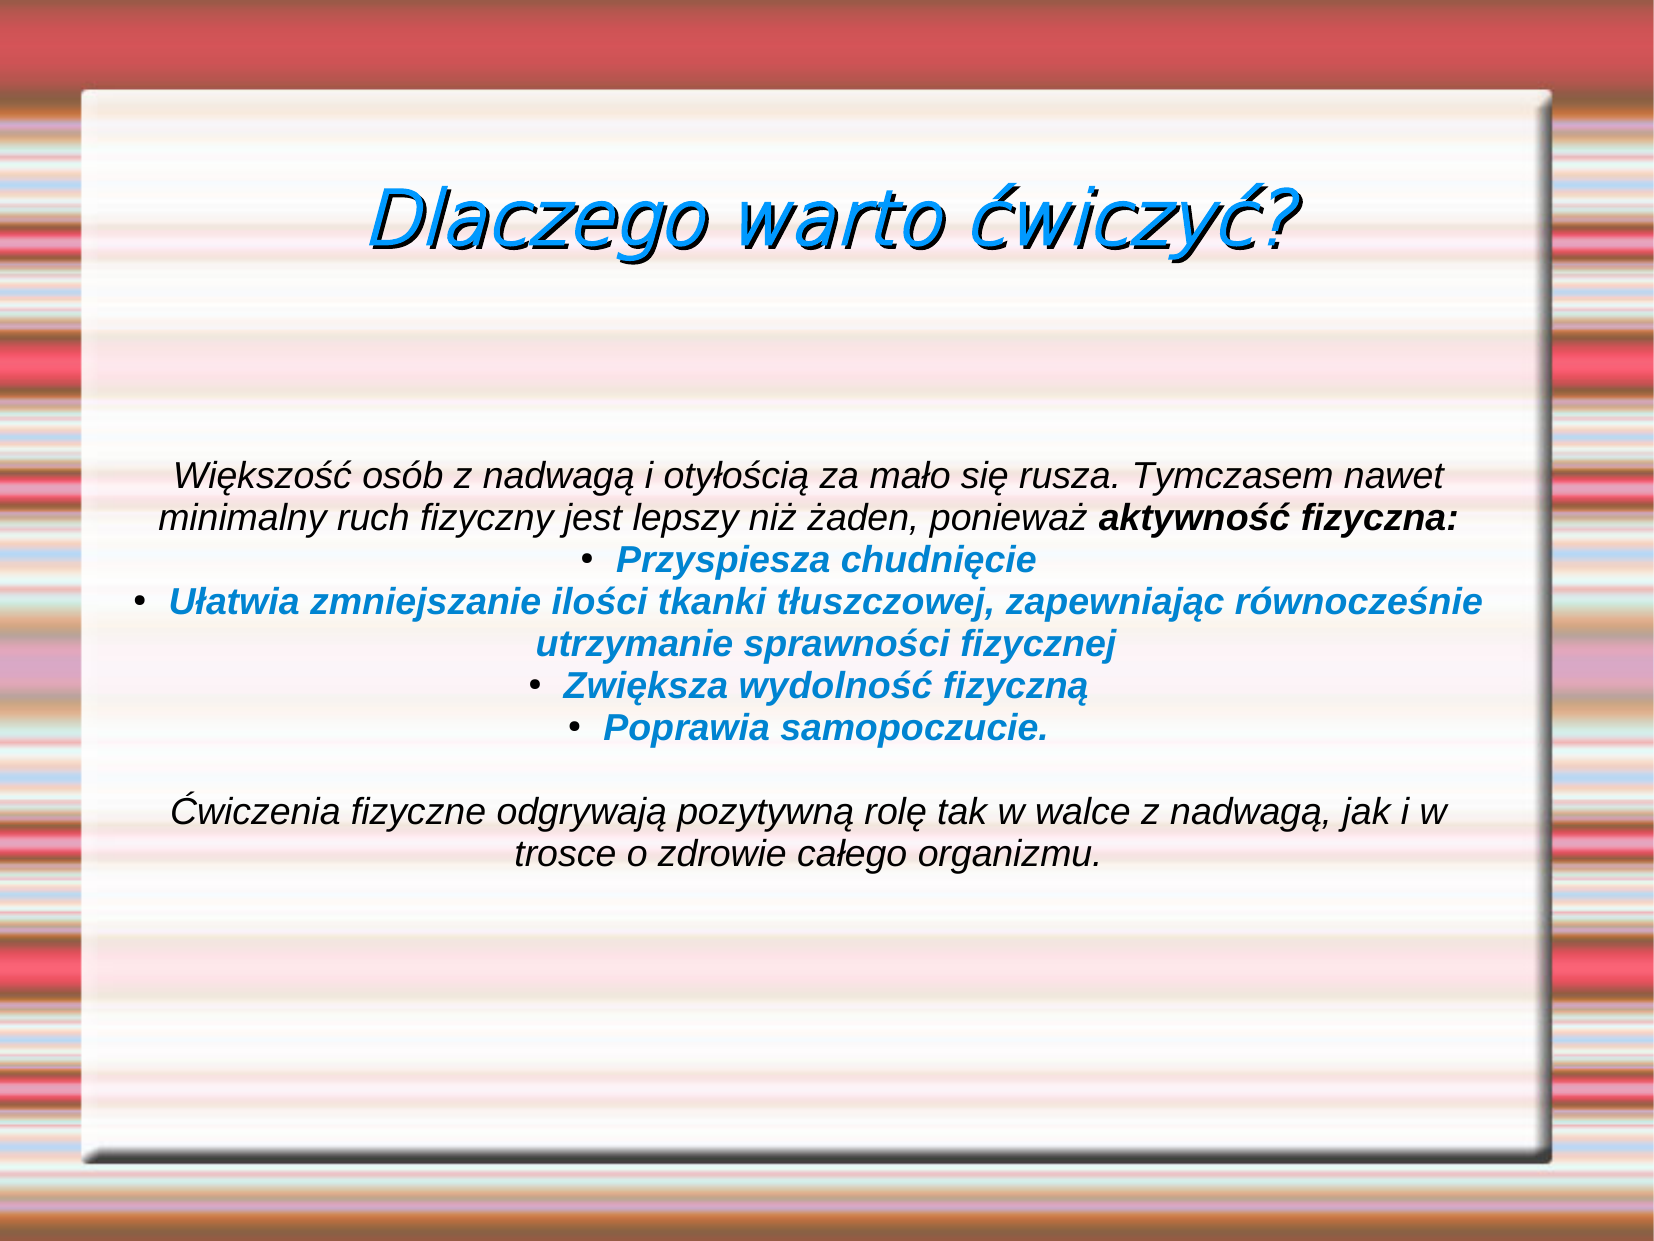

# Dlaczego warto ćwiczyć?
Większość osób z nadwagą i otyłością za mało się rusza. Tymczasem nawet minimalny ruch fizyczny jest lepszy niż żaden, ponieważ aktywność fizyczna:
Przyspiesza chudnięcie
Ułatwia zmniejszanie ilości tkanki tłuszczowej, zapewniając równocześnie utrzymanie sprawności fizycznej
Zwiększa wydolność fizyczną
Poprawia samopoczucie.
Ćwiczenia fizyczne odgrywają pozytywną rolę tak w walce z nadwagą, jak i w trosce o zdrowie całego organizmu.